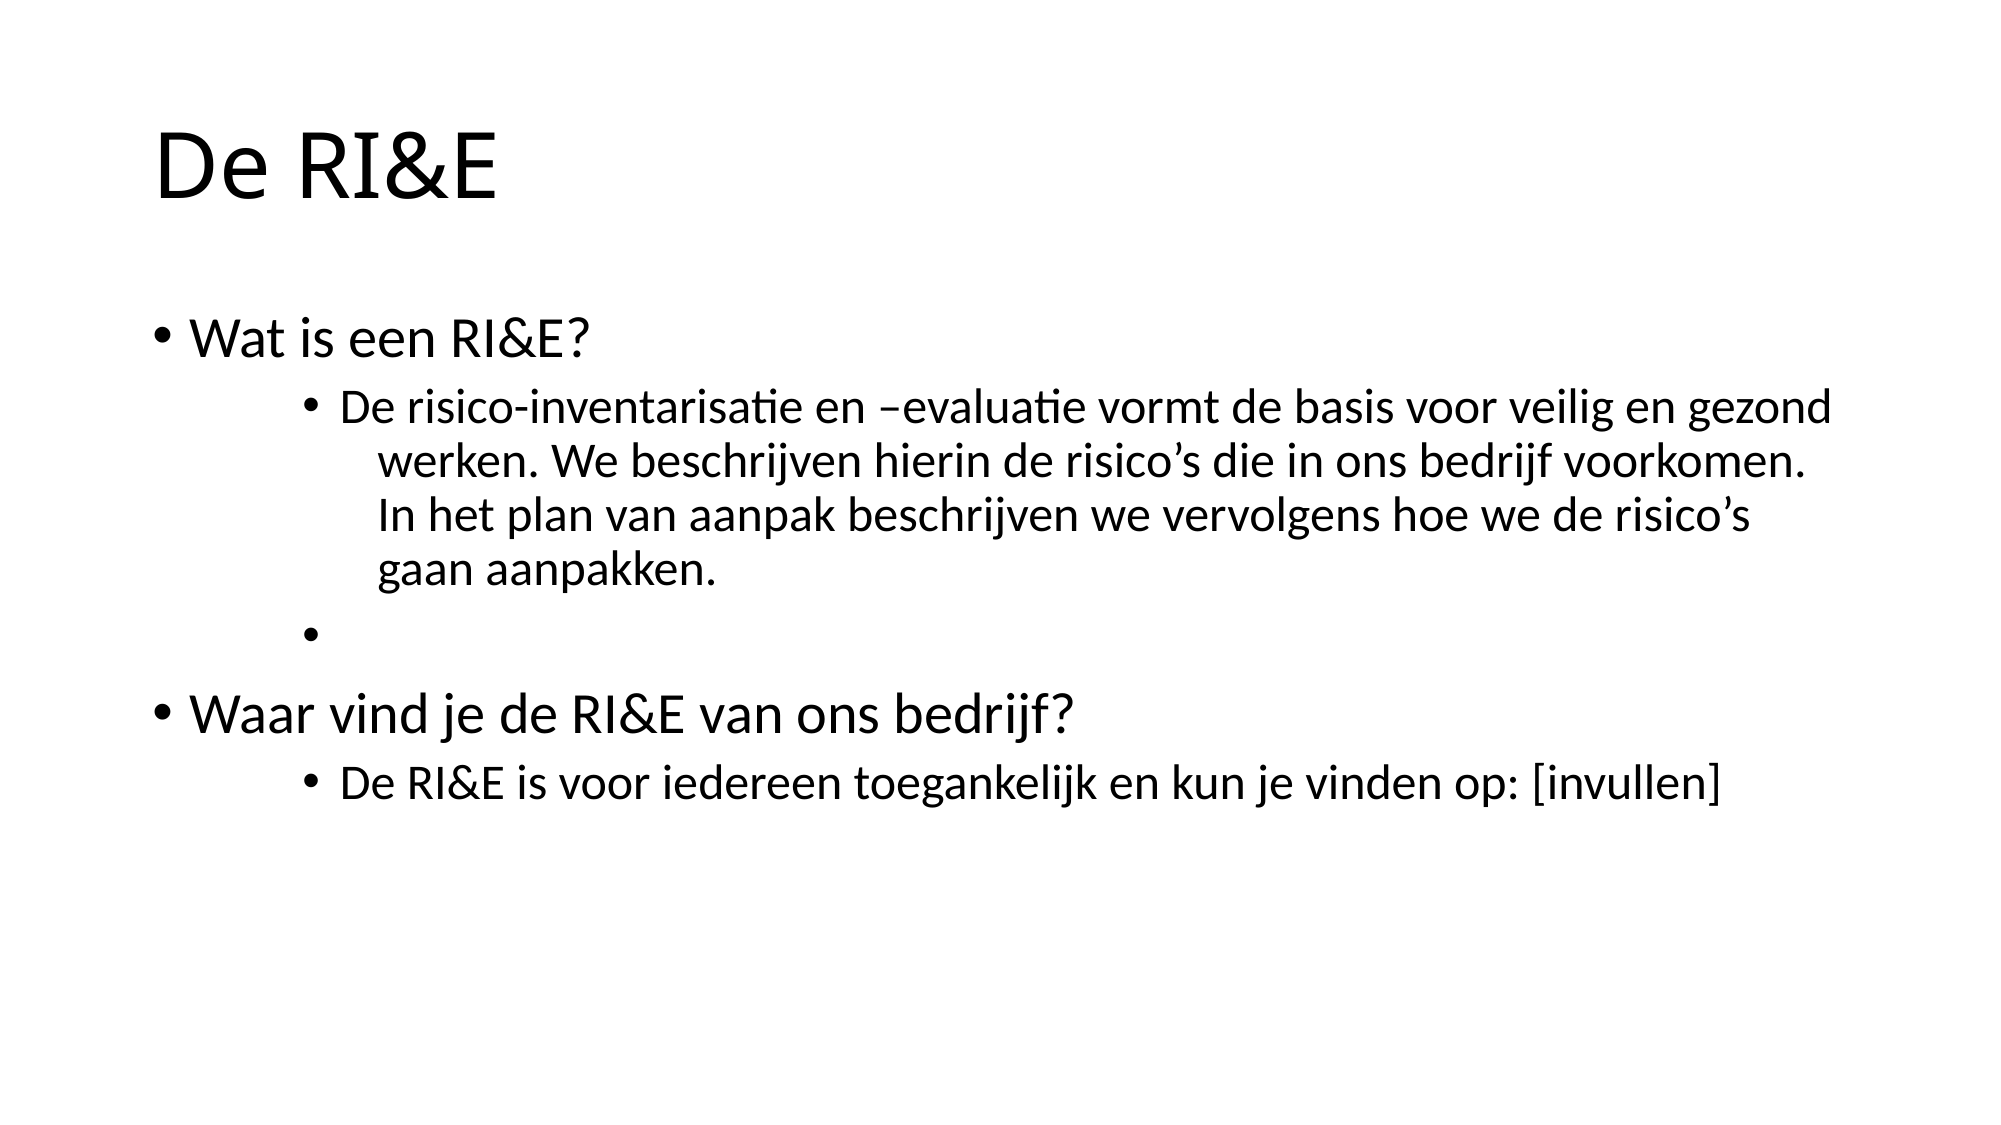

# De RI&E
Wat is een RI&E?
De risico-inventarisatie en –evaluatie vormt de basis voor veilig en gezond werken. We beschrijven hierin de risico’s die in ons bedrijf voorkomen. In het plan van aanpak beschrijven we vervolgens hoe we de risico’s gaan aanpakken.
Waar vind je de RI&E van ons bedrijf?
De RI&E is voor iedereen toegankelijk en kun je vinden op: [invullen]